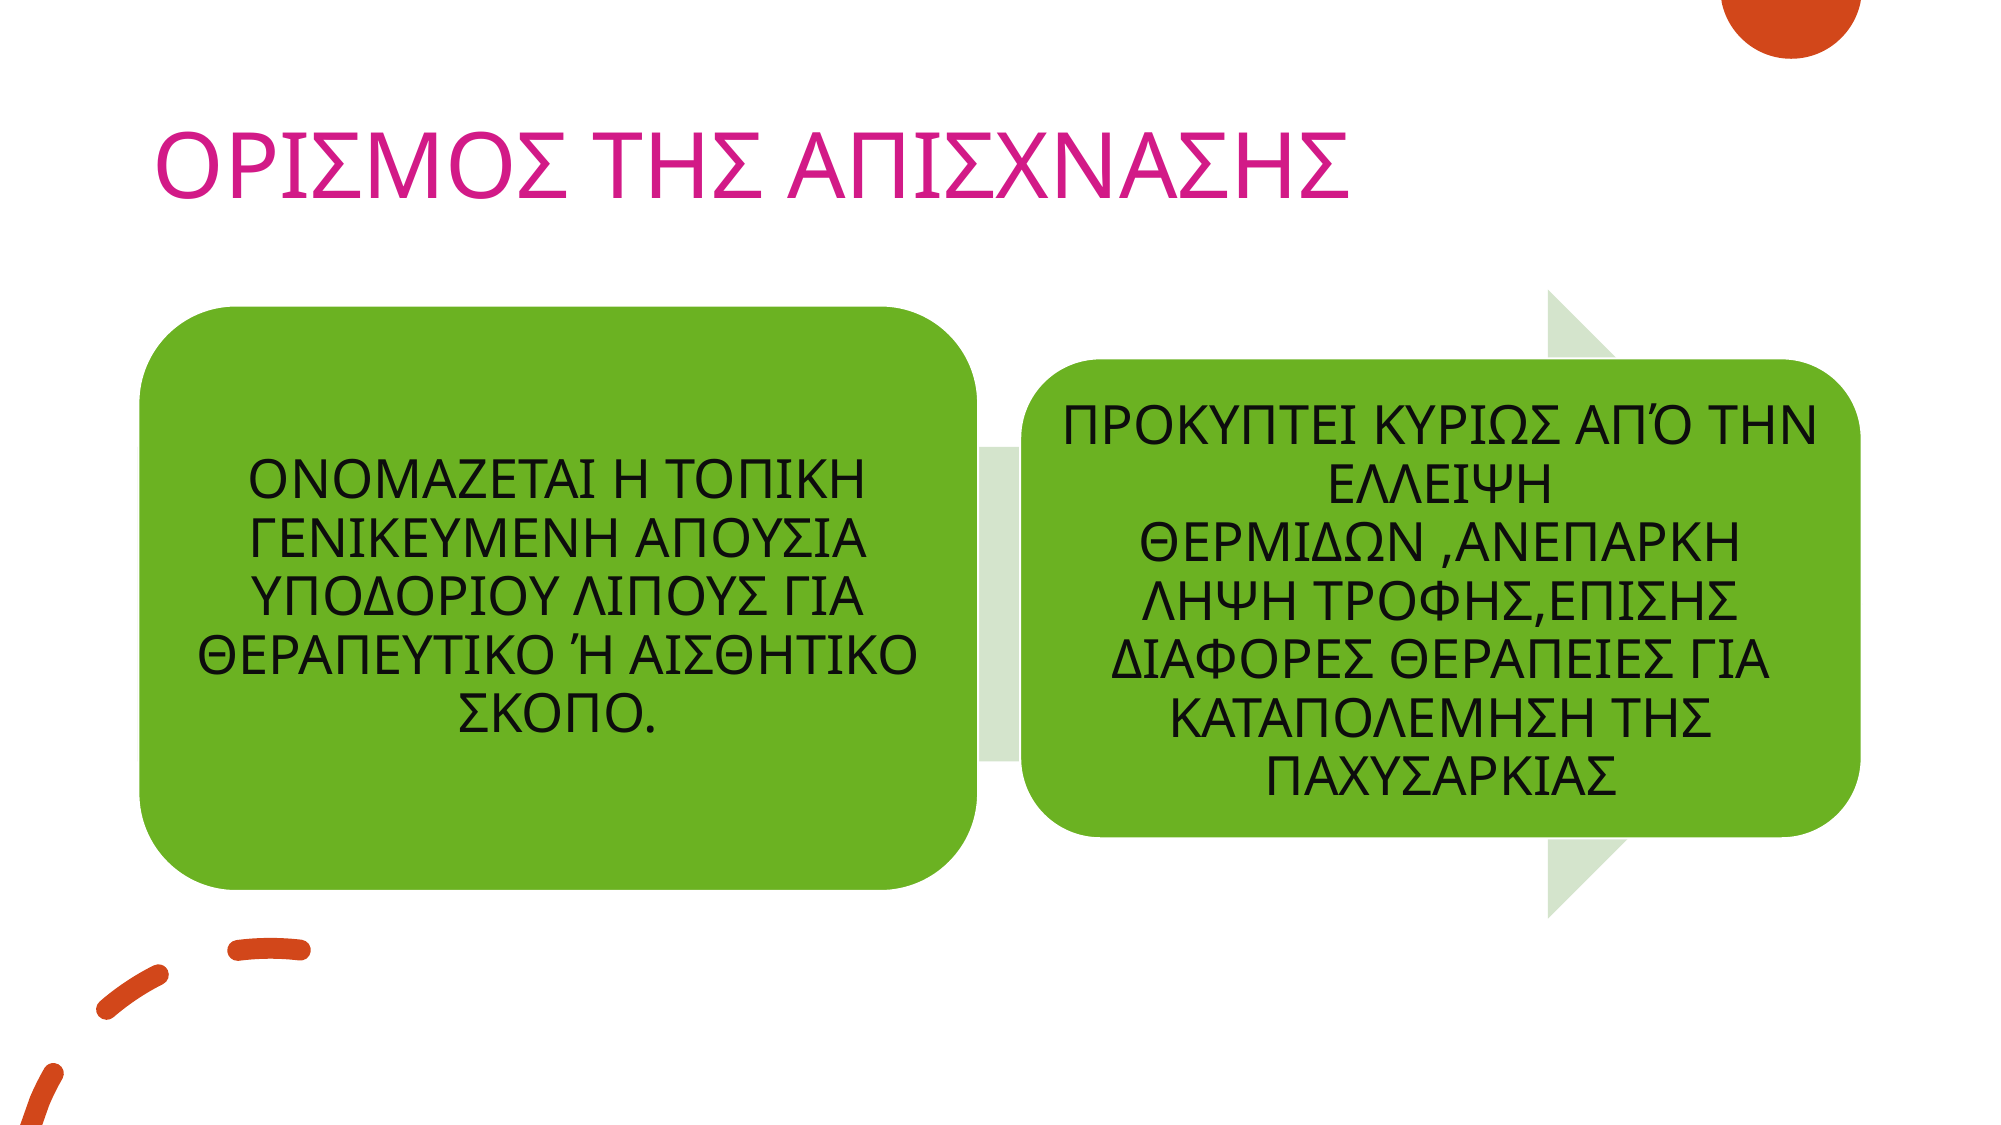

# ΟΡΙΣΜΟΣ ΤΗΣ ΑΠΙΣΧΝΑΣΗΣ
ΟΝΟΜΑΖΕΤΑΙ Η ΤΟΠΙΚΗ ΓΕΝΙΚΕΥΜΕΝΗ ΑΠΟΥΣΙΑ ΥΠΟΔΟΡΙΟΥ ΛΙΠΟΥΣ ΓΙΑ ΘΕΡΑΠΕΥΤΙΚΟ Ή ΑΙΣΘΗΤΙΚΟ ΣΚΟΠΟ.
ΠΡΟΚΥΠΤΕΙ ΚΥΡΙΩΣ ΑΠΌ ΤΗΝ ΕΛΛΕΙΨΗ ΘΕΡΜΙΔΩΝ ,ΑΝΕΠΑΡΚΗ ΛΗΨΗ ΤΡΟΦΗΣ,ΕΠΙΣΗΣ ΔΙΑΦΟΡΕΣ ΘΕΡΑΠΕΙΕΣ ΓΙΑ ΚΑΤΑΠΟΛΕΜΗΣΗ ΤΗΣ ΠΑΧΥΣΑΡΚΙΑΣ